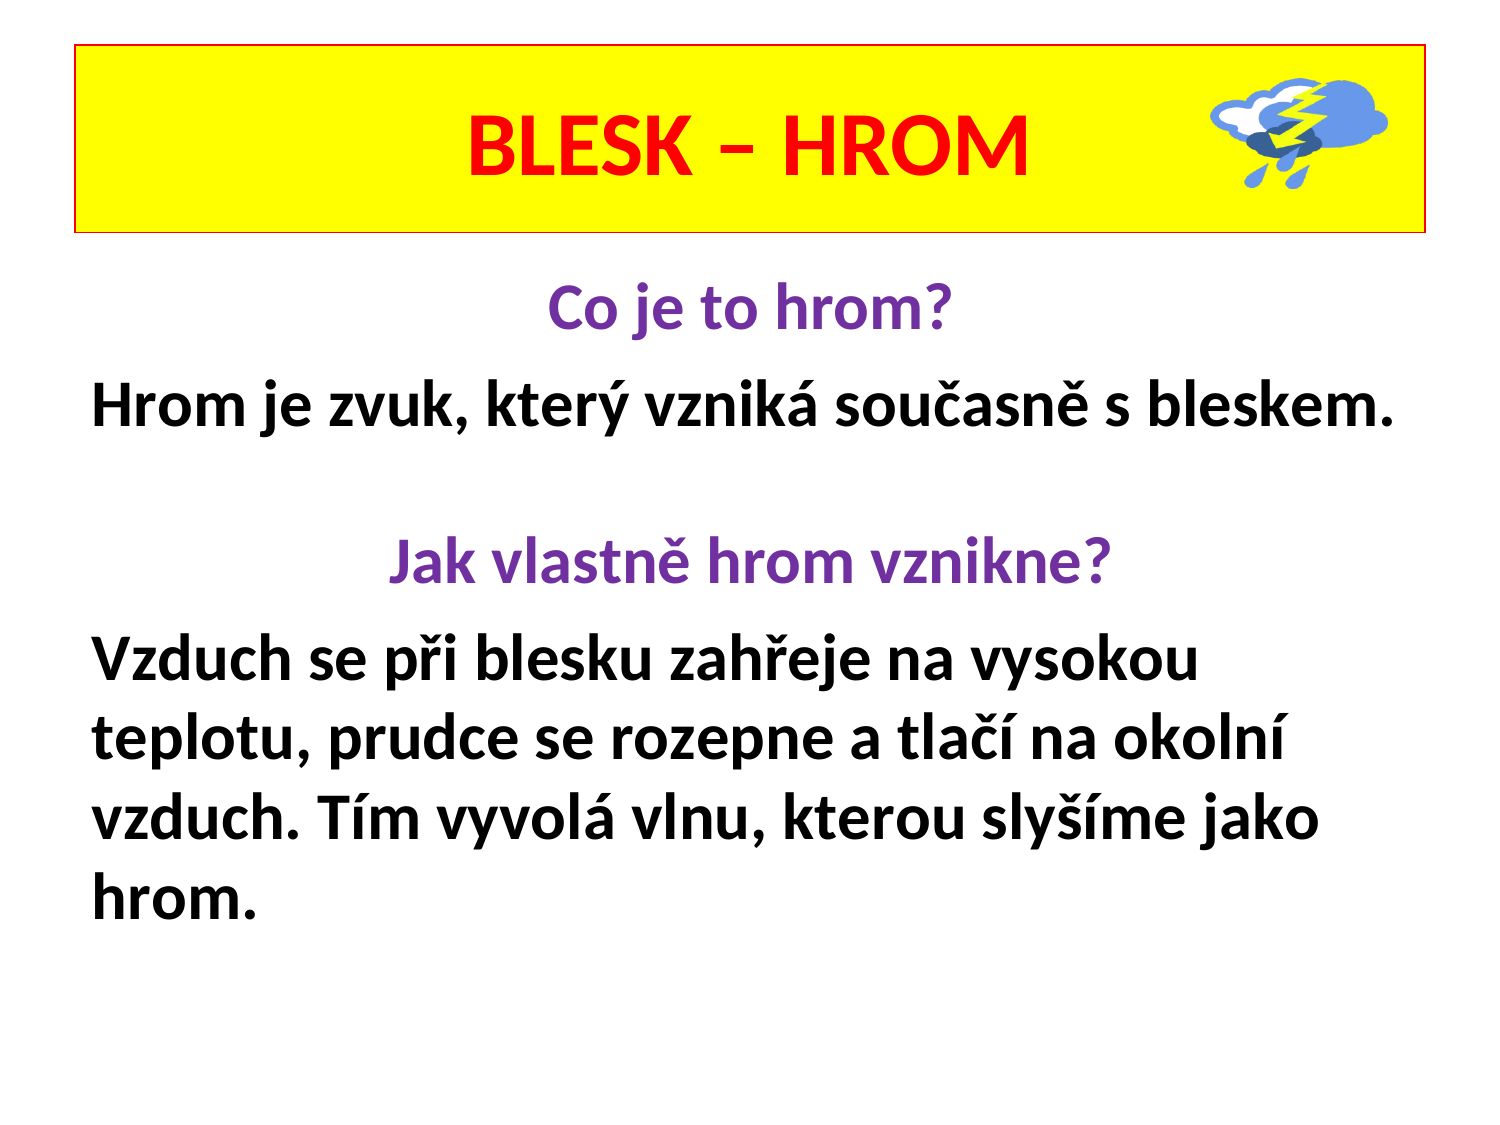

# BLESK – HROM
Co je to hrom?
Hrom je zvuk, který vzniká současně s bleskem.
Jak vlastně hrom vznikne?
Vzduch se při blesku zahřeje na vysokou teplotu, prudce se rozepne a tlačí na okolní vzduch. Tím vyvolá vlnu, kterou slyšíme jako hrom.